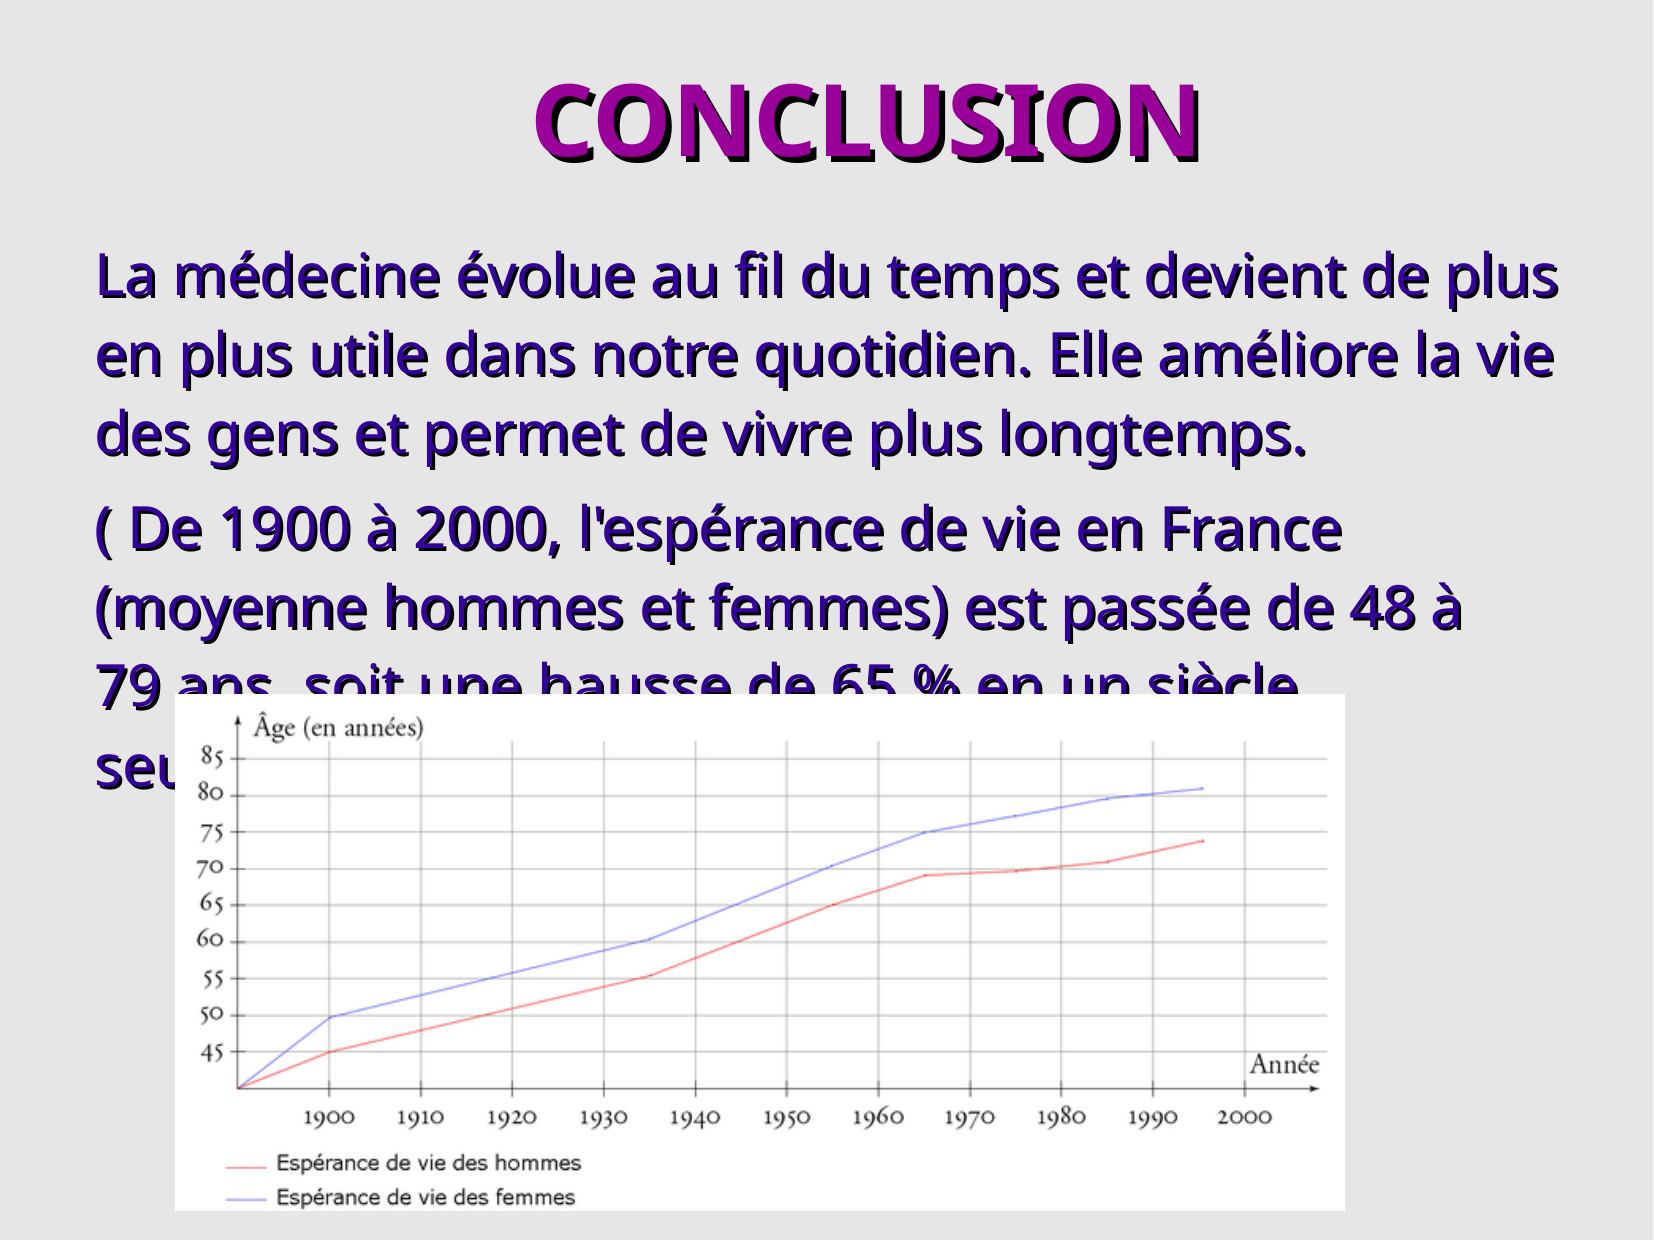

CONCLUSION
La médecine évolue au fil du temps et devient de plus en plus utile dans notre quotidien. Elle améliore la vie des gens et permet de vivre plus longtemps.
( De 1900 à 2000, l'espérance de vie en France (moyenne hommes et femmes) est passée de 48 à 79 ans, soit une hausse de 65 % en un siècle seulement. )